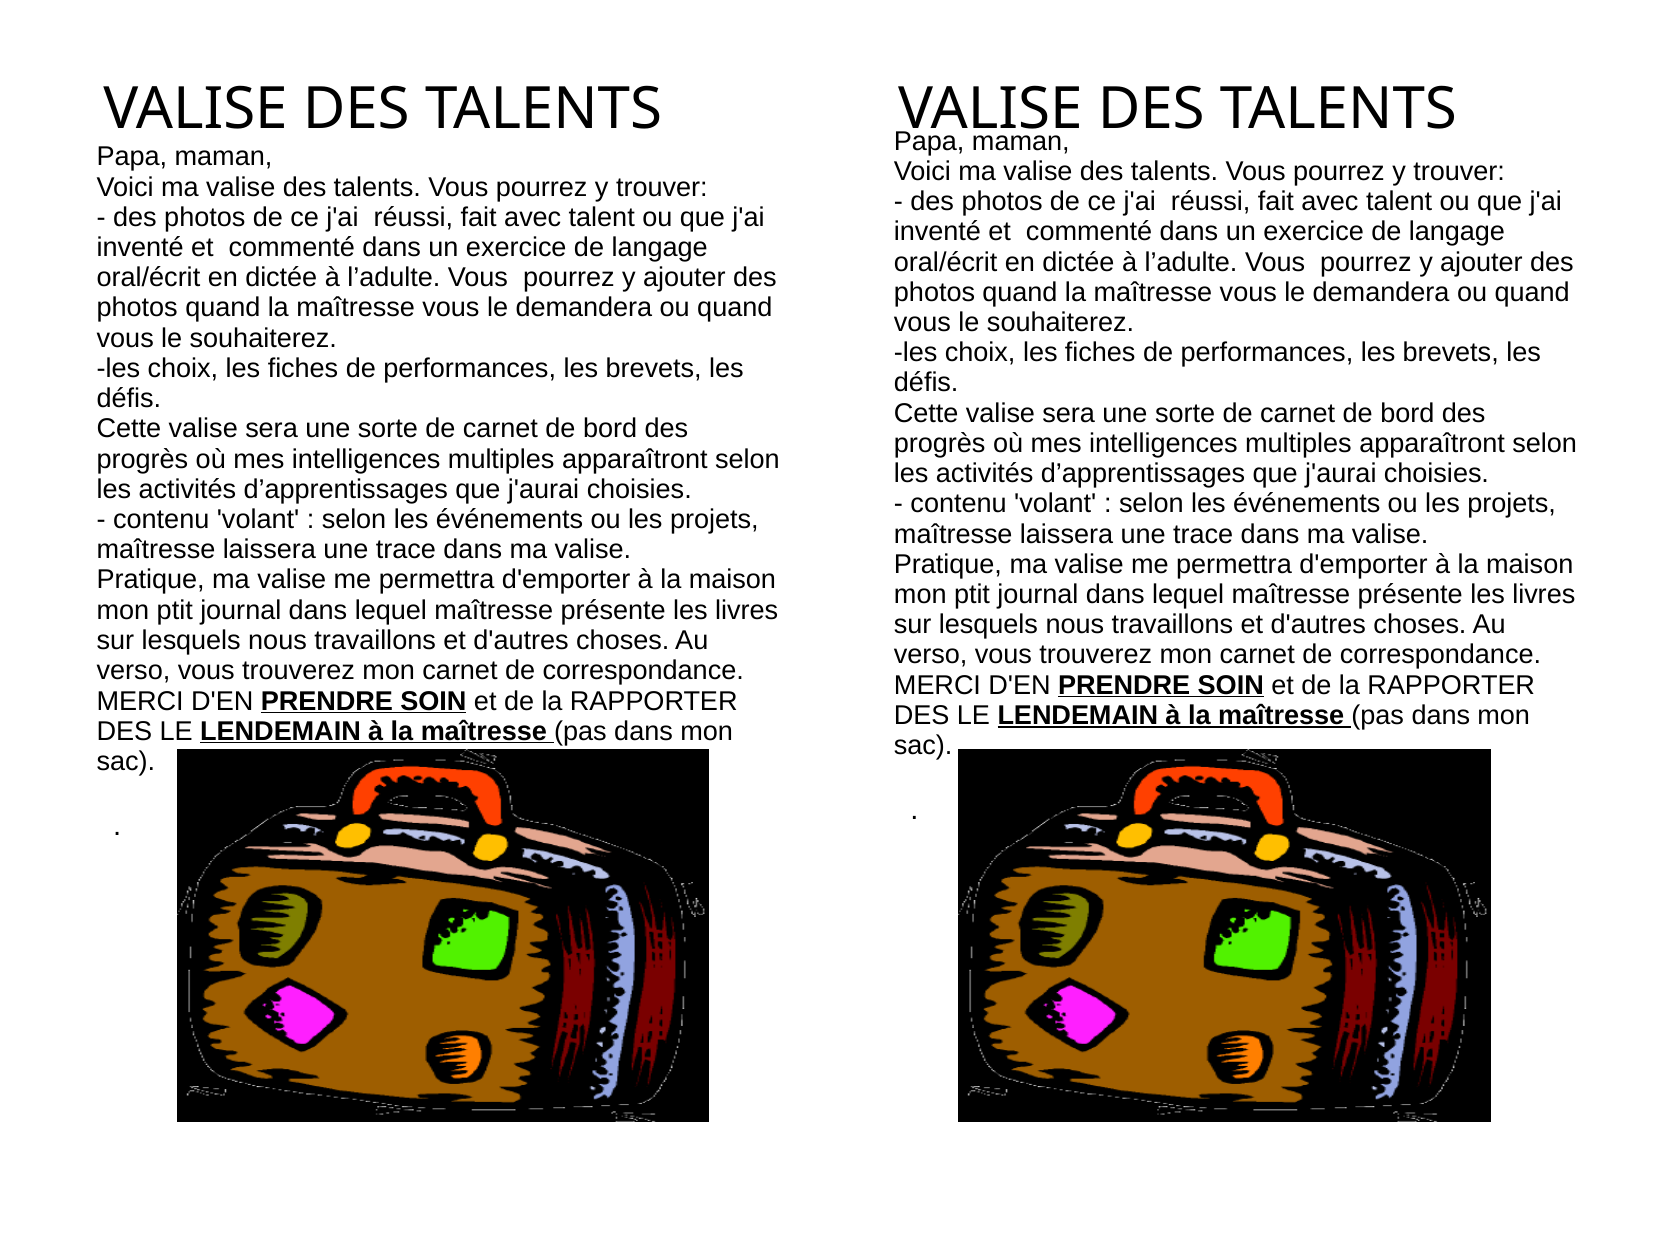

VALISE DES TALENTS
VALISE DES TALENTS
Papa, maman,
Voici ma valise des talents. Vous pourrez y trouver:
- des photos de ce j'ai réussi, fait avec talent ou que j'ai inventé et commenté dans un exercice de langage oral/écrit en dictée à l’adulte. Vous pourrez y ajouter des photos quand la maîtresse vous le demandera ou quand vous le souhaiterez.
-les choix, les fiches de performances, les brevets, les défis.
Cette valise sera une sorte de carnet de bord des progrès où mes intelligences multiples apparaîtront selon les activités d’apprentissages que j'aurai choisies.
- contenu 'volant' : selon les événements ou les projets, maîtresse laissera une trace dans ma valise.
Pratique, ma valise me permettra d'emporter à la maison mon ptit journal dans lequel maîtresse présente les livres sur lesquels nous travaillons et d'autres choses. Au verso, vous trouverez mon carnet de correspondance.
MERCI D'EN PRENDRE SOIN et de la RAPPORTER DES LE LENDEMAIN à la maîtresse (pas dans mon sac).
 .
Papa, maman,
Voici ma valise des talents. Vous pourrez y trouver:
- des photos de ce j'ai réussi, fait avec talent ou que j'ai inventé et commenté dans un exercice de langage oral/écrit en dictée à l’adulte. Vous pourrez y ajouter des photos quand la maîtresse vous le demandera ou quand vous le souhaiterez.
-les choix, les fiches de performances, les brevets, les défis.
Cette valise sera une sorte de carnet de bord des progrès où mes intelligences multiples apparaîtront selon les activités d’apprentissages que j'aurai choisies.
- contenu 'volant' : selon les événements ou les projets, maîtresse laissera une trace dans ma valise.
Pratique, ma valise me permettra d'emporter à la maison mon ptit journal dans lequel maîtresse présente les livres sur lesquels nous travaillons et d'autres choses. Au verso, vous trouverez mon carnet de correspondance.
MERCI D'EN PRENDRE SOIN et de la RAPPORTER DES LE LENDEMAIN à la maîtresse (pas dans mon sac).
 .